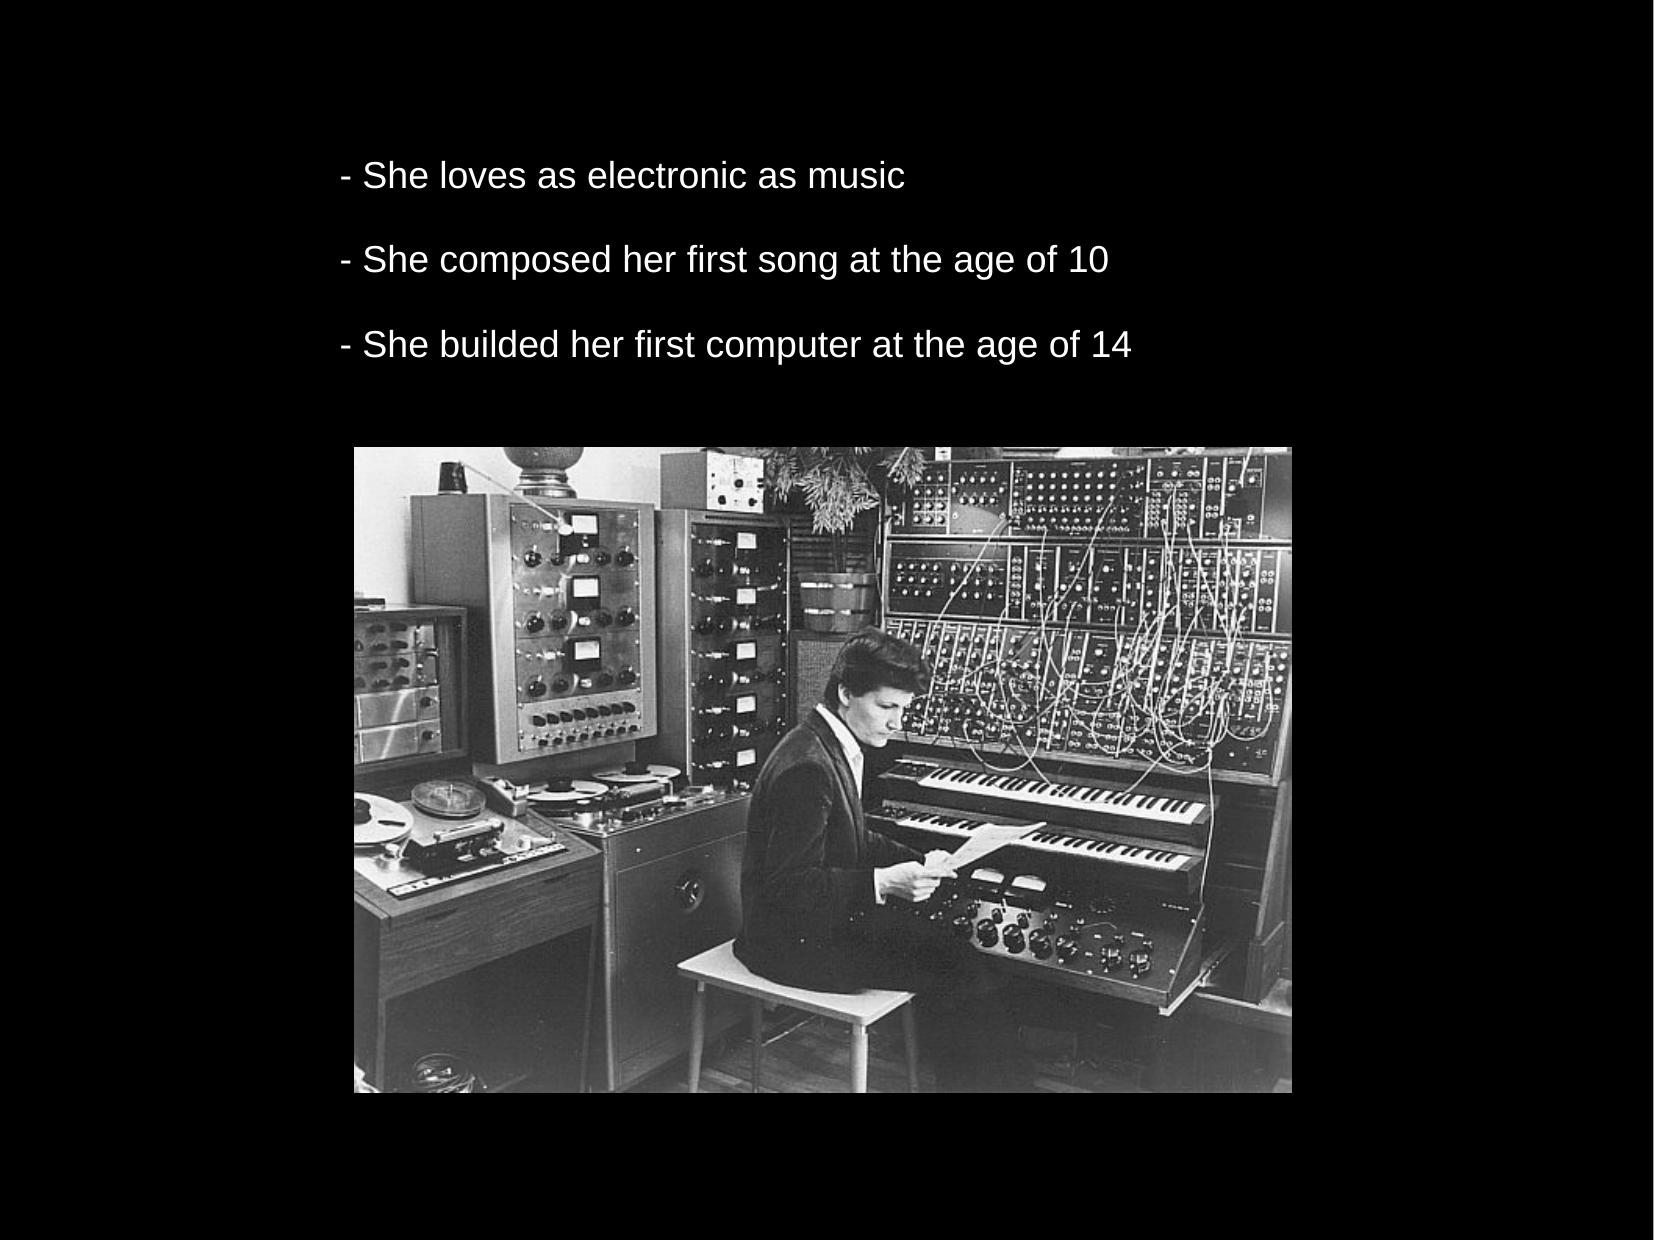

- She loves as electronic as music
- She composed her first song at the age of 10
- She builded her first computer at the age of 14